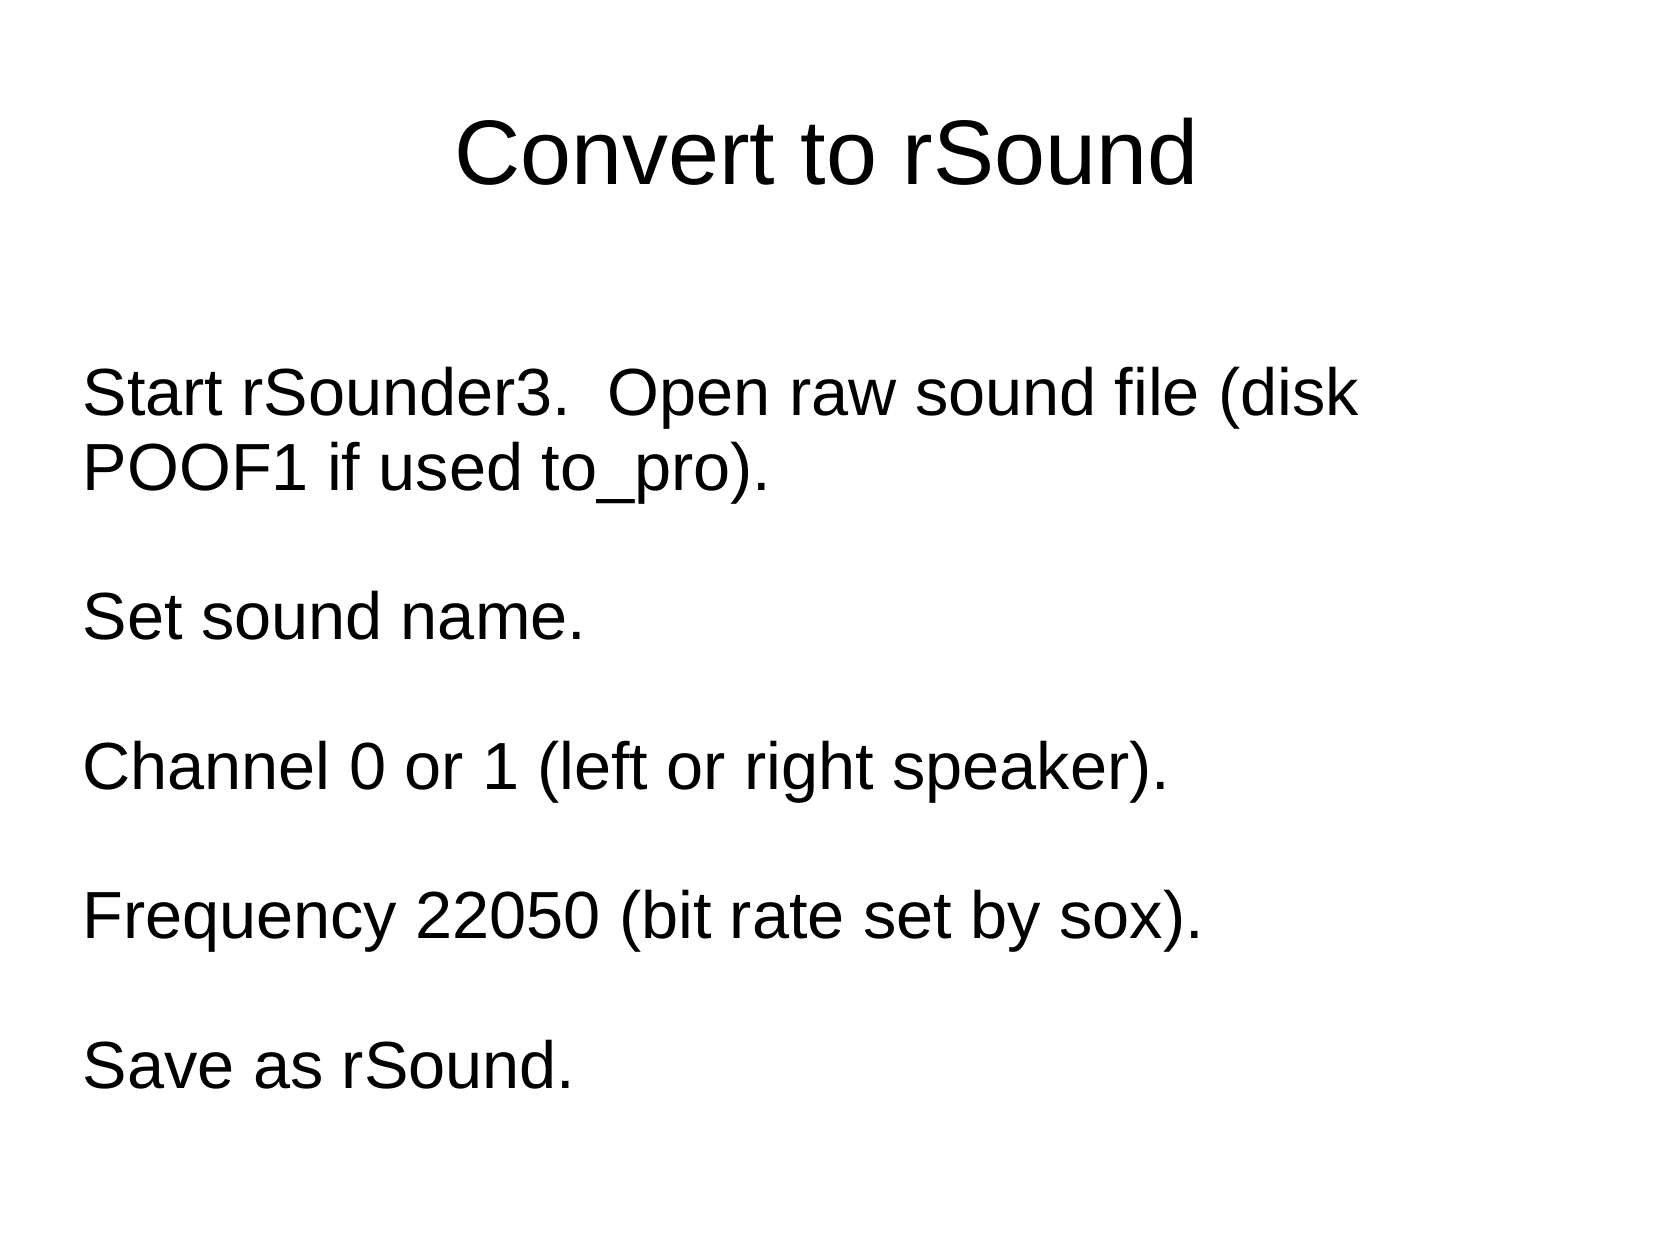

# Convert to rSound
Start rSounder3. Open raw sound file (disk POOF1 if used to_pro).
Set sound name.
Channel 0 or 1 (left or right speaker).
Frequency 22050 (bit rate set by sox).
Save as rSound.